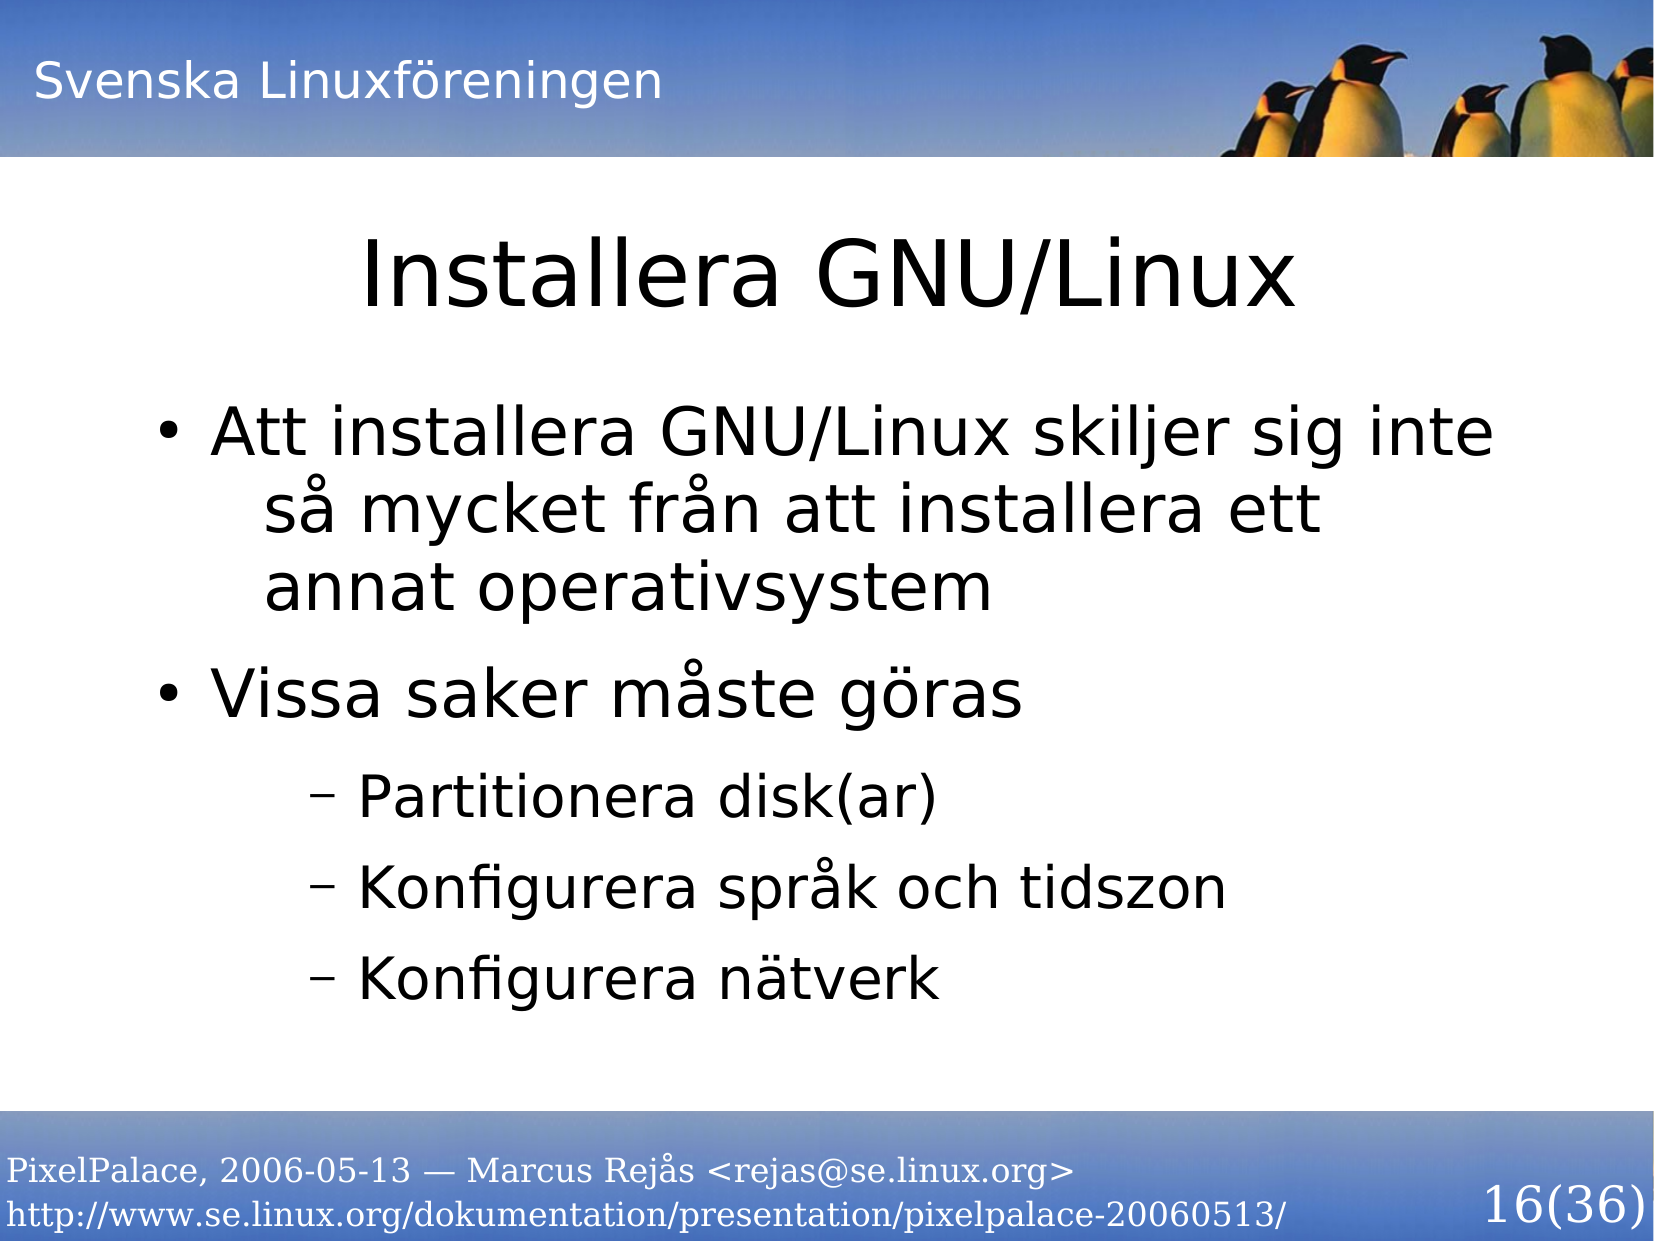

# Installera GNU/Linux
Att installera GNU/Linux skiljer sig inte så mycket från att installera ett annat operativsystem
Vissa saker måste göras
Partitionera disk(ar)
Konfigurera språk och tidszon
Konfigurera nätverk